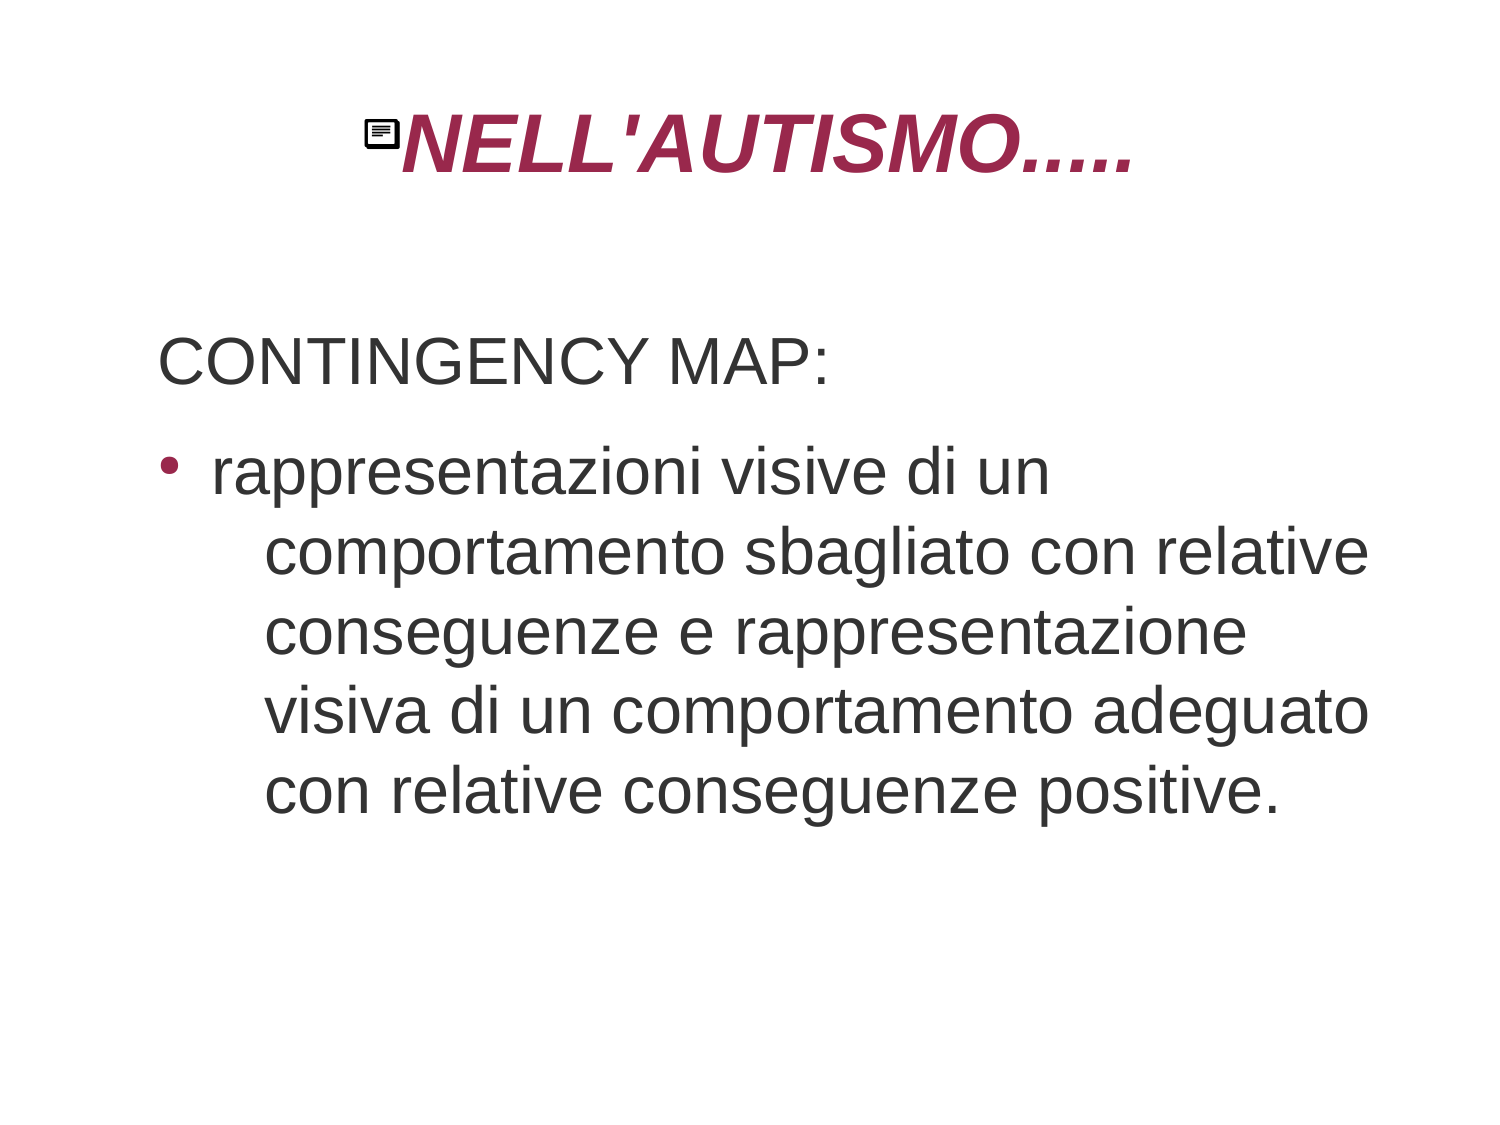

# NELL'AUTISMO.....
CONTINGENCY MAP:
rappresentazioni visive di un comportamento sbagliato con relative conseguenze e rappresentazione visiva di un comportamento adeguato con relative conseguenze positive.